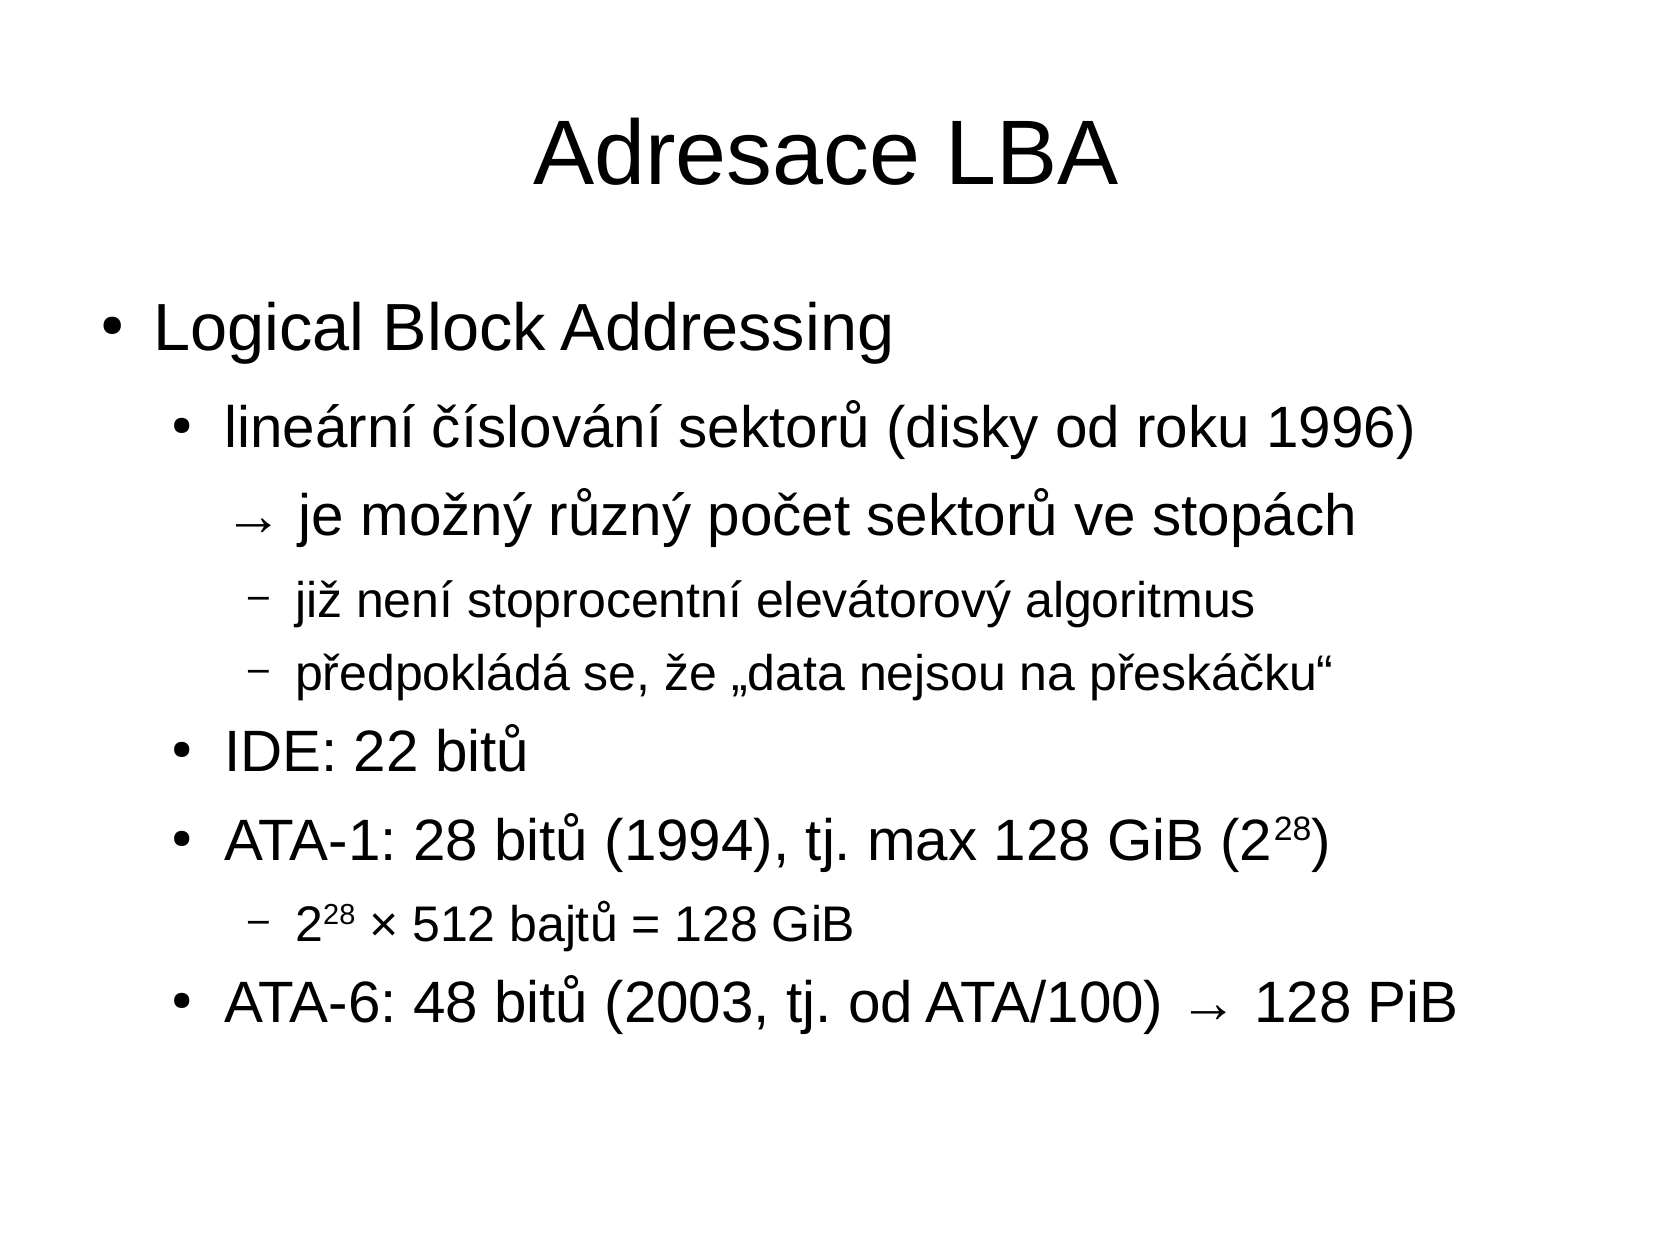

# Adresace LBA
Logical Block Addressing
lineární číslování sektorů (disky od roku 1996)
→ je možný různý počet sektorů ve stopách
již není stoprocentní elevátorový algoritmus
předpokládá se, že „data nejsou na přeskáčku“
IDE: 22 bitů
ATA-1: 28 bitů (1994), tj. max 128 GiB (228)
228 × 512 bajtů = 128 GiB
ATA-6: 48 bitů (2003, tj. od ATA/100) → 128 PiB